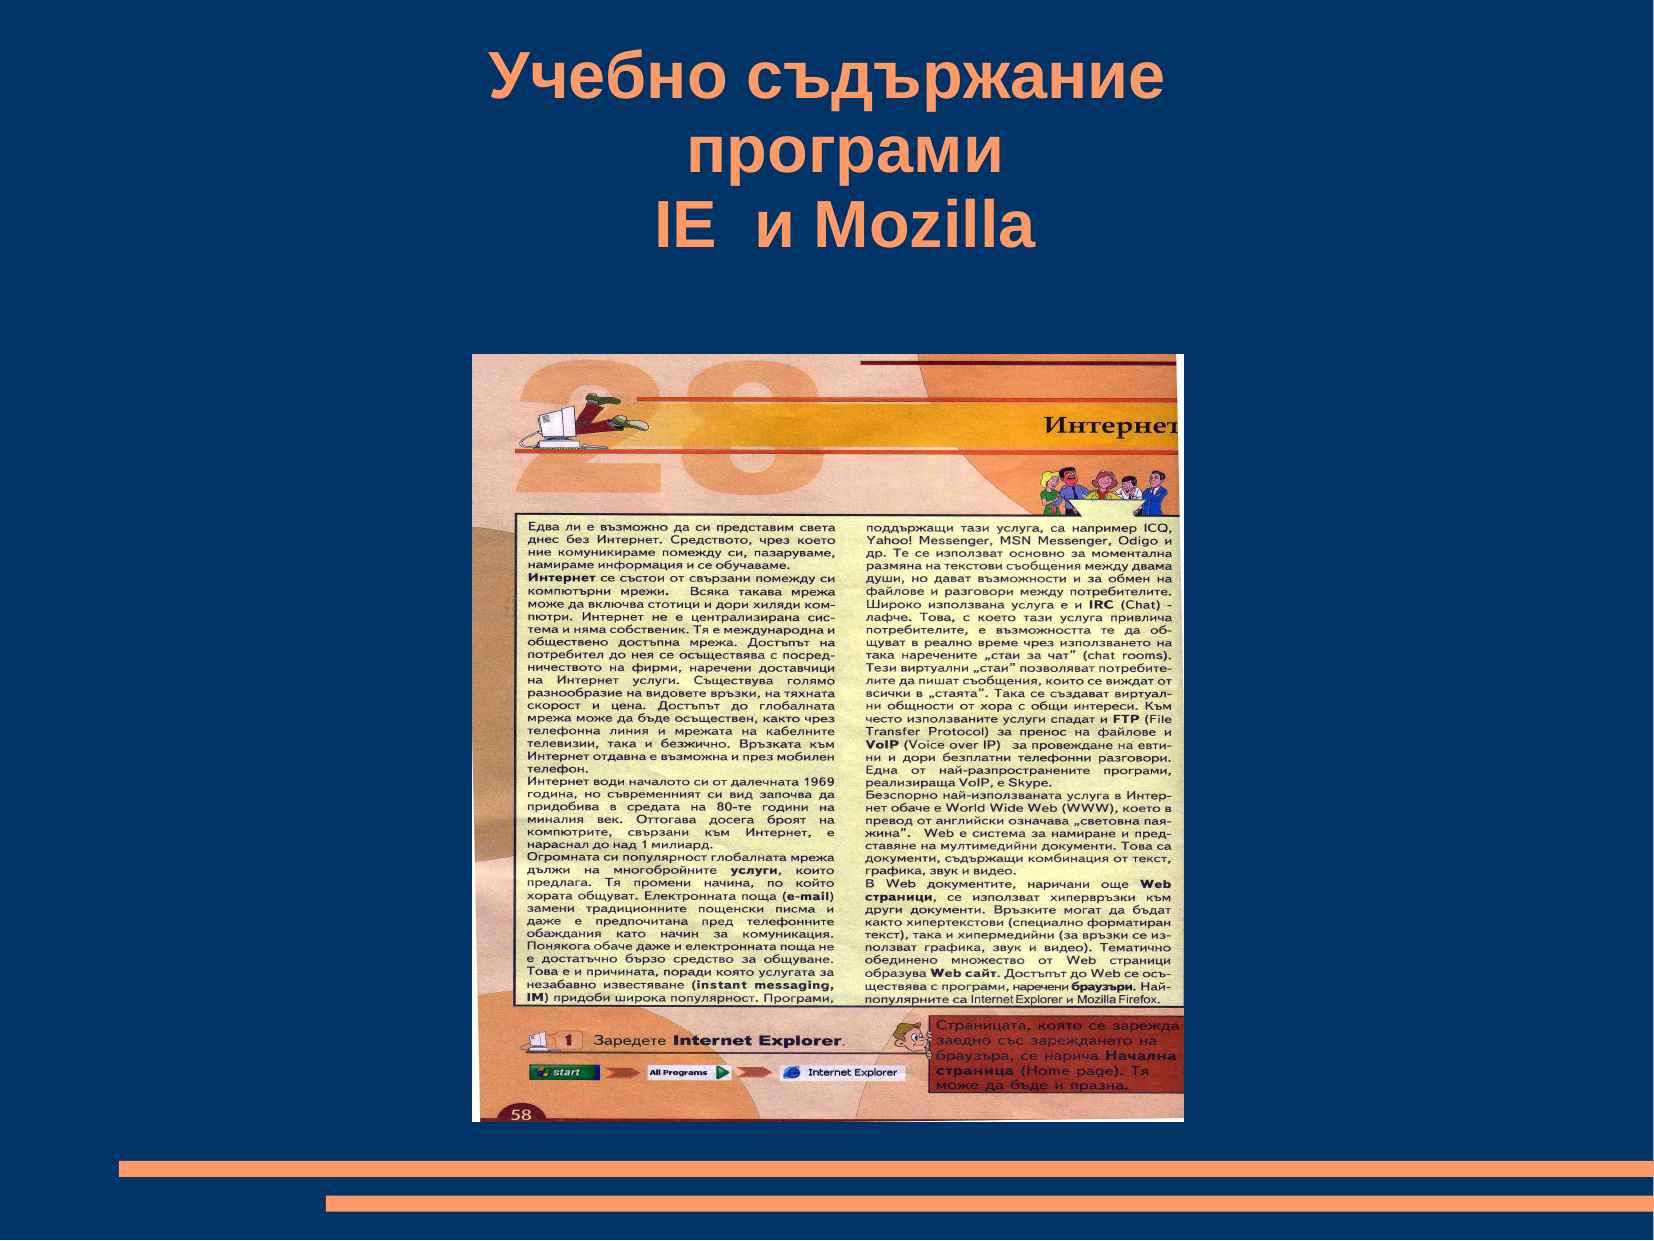

# Учебно съдържание програми IE и Mozilla